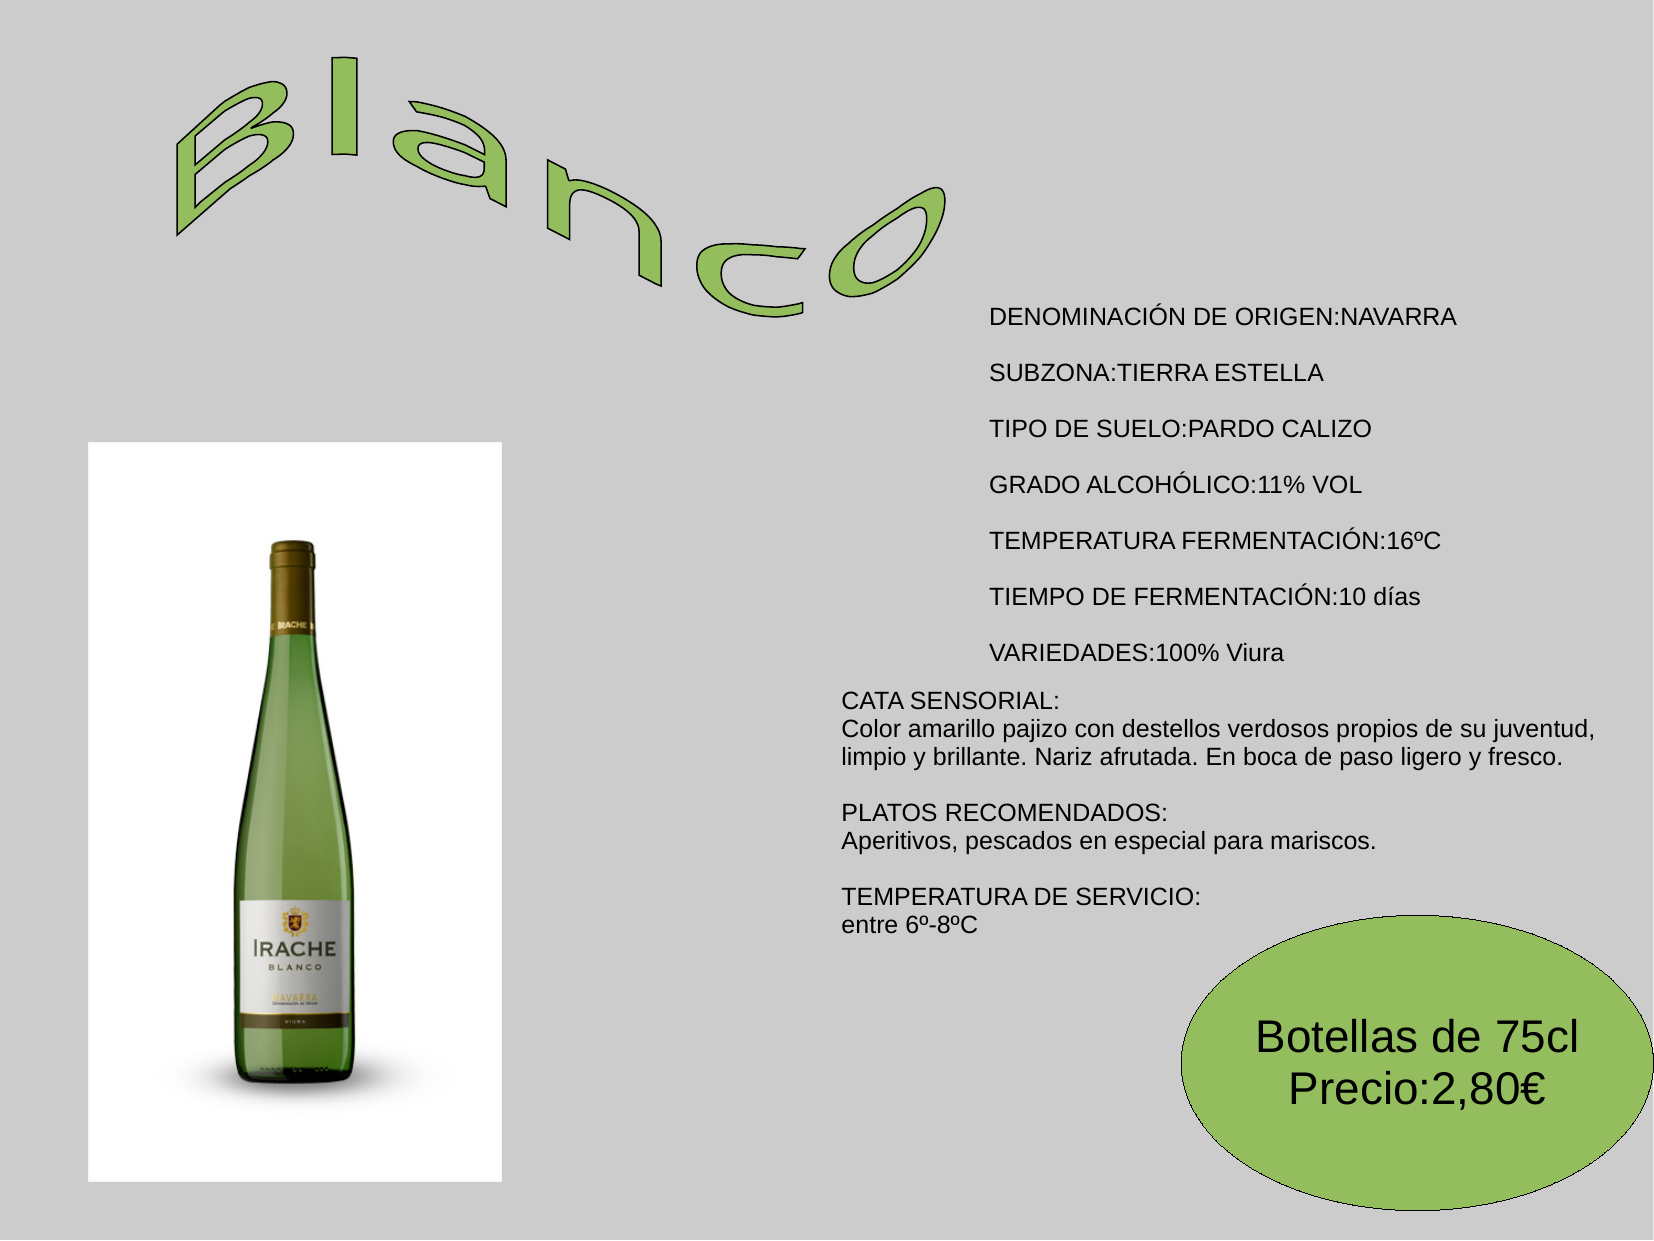

Blanco
DENOMINACIÓN DE ORIGEN:NAVARRA
SUBZONA:TIERRA ESTELLA
TIPO DE SUELO:PARDO CALIZO
GRADO ALCOHÓLICO:11% VOL
TEMPERATURA FERMENTACIÓN:16ºC
TIEMPO DE FERMENTACIÓN:10 días
VARIEDADES:100% Viura
CATA SENSORIAL:
Color amarillo pajizo con destellos verdosos propios de su juventud, limpio y brillante. Nariz afrutada. En boca de paso ligero y fresco.
PLATOS RECOMENDADOS:
Aperitivos, pescados en especial para mariscos.
TEMPERATURA DE SERVICIO:
entre 6º-8ºC
Botellas de 75cl
Precio:2,80€